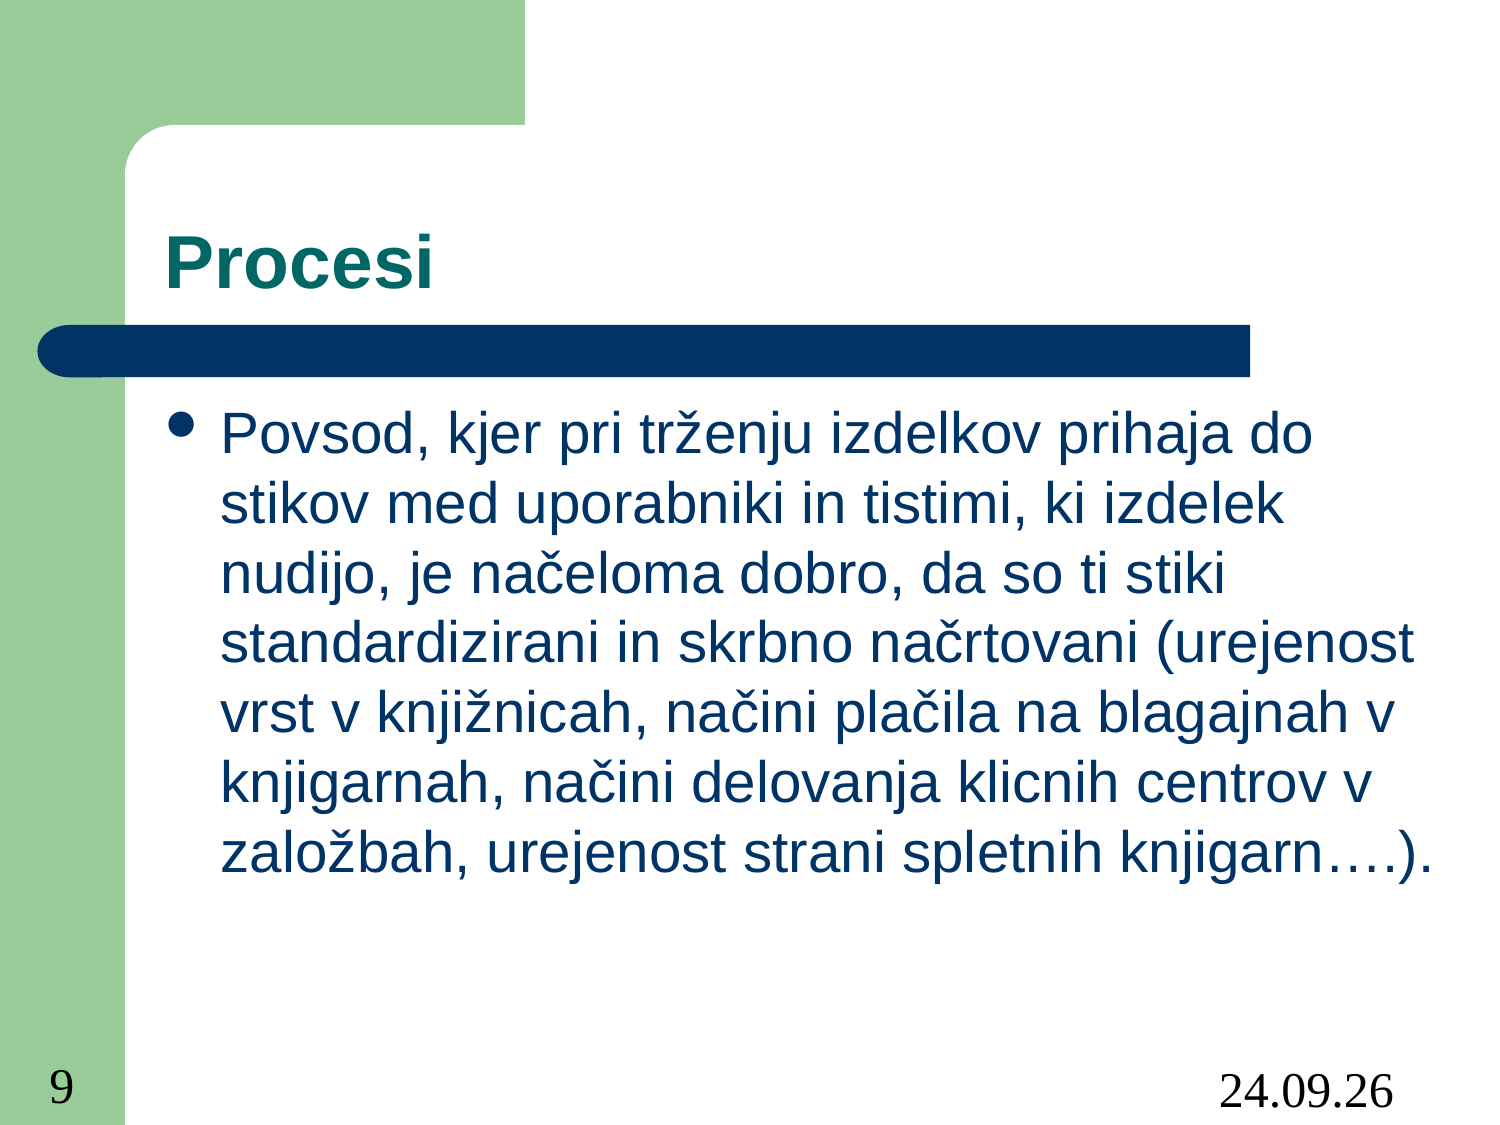

# Procesi
Povsod, kjer pri trženju izdelkov prihaja do stikov med uporabniki in tistimi, ki izdelek nudijo, je načeloma dobro, da so ti stiki standardizirani in skrbno načrtovani (urejenost vrst v knjižnicah, načini plačila na blagajnah v knjigarnah, načini delovanja klicnih centrov v založbah, urejenost strani spletnih knjigarn….).
9